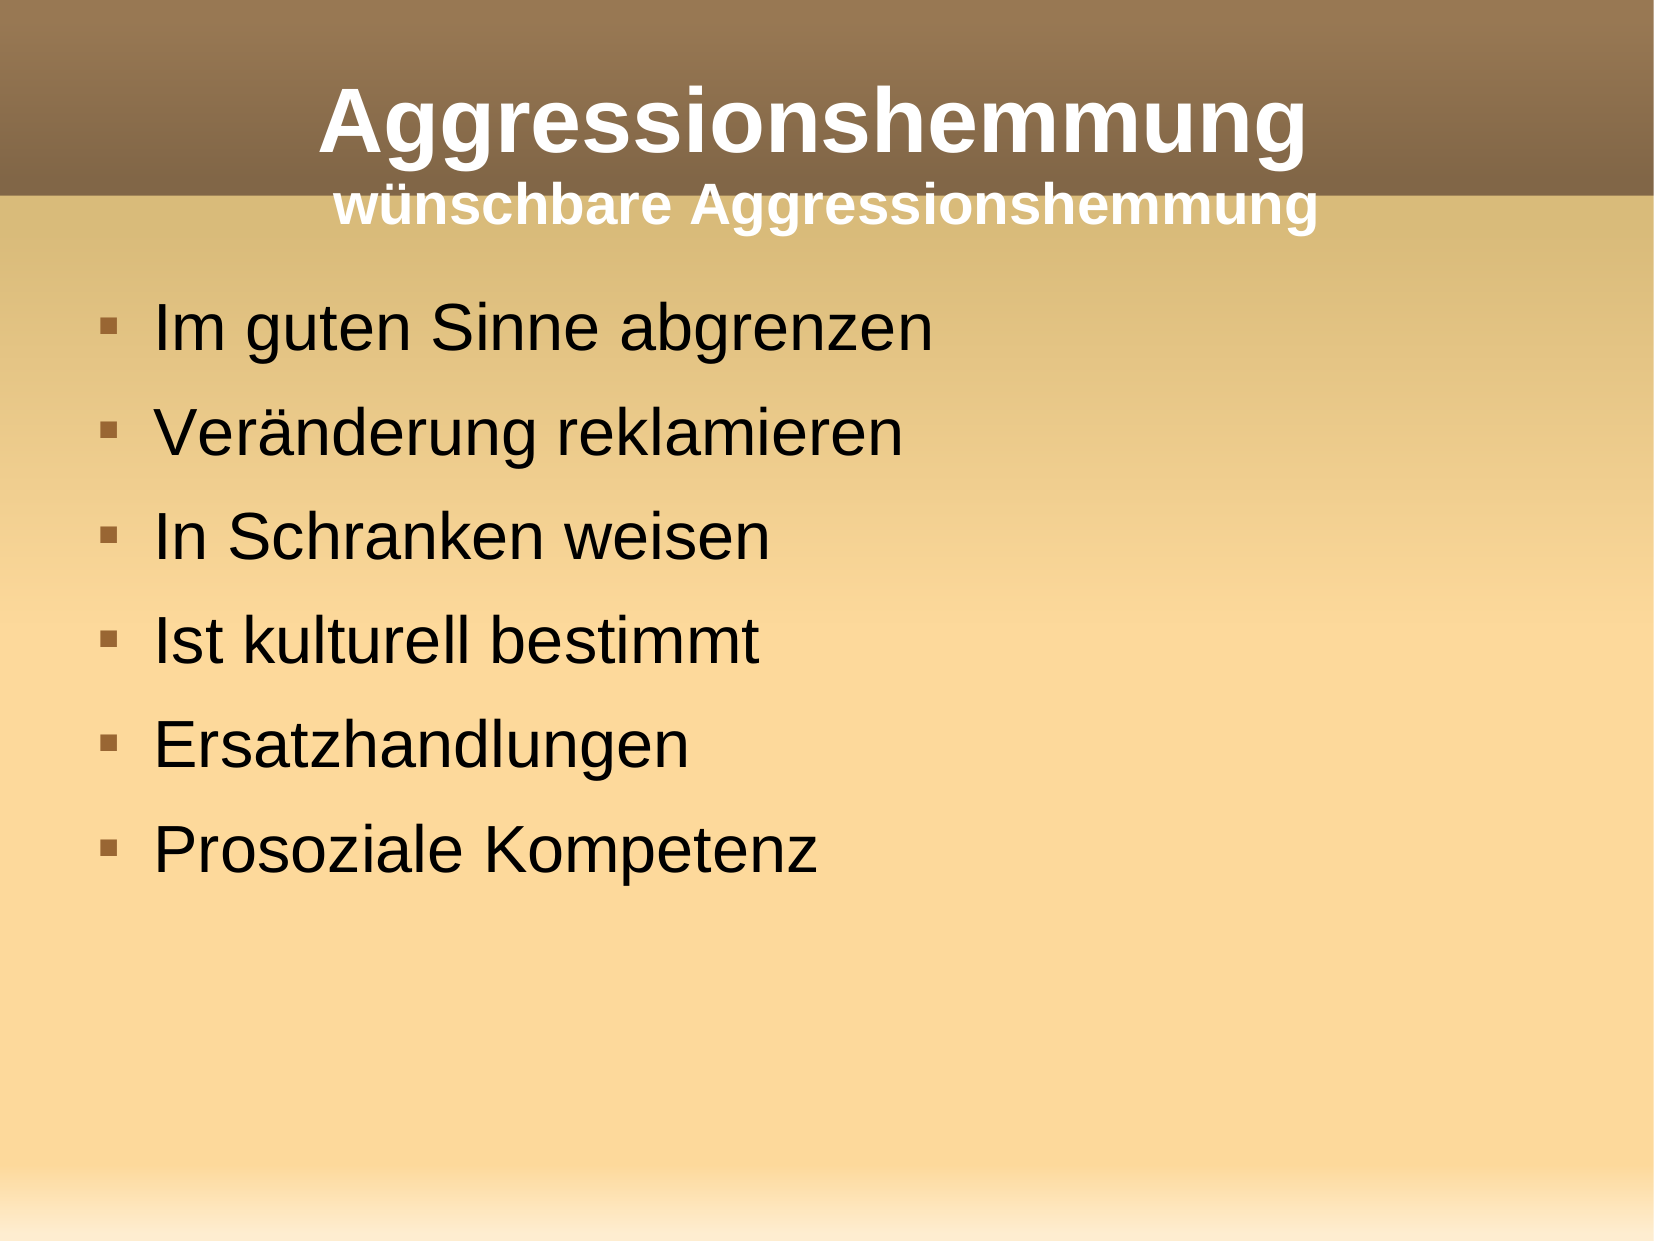

# Aggressionshemmung wünschbare Aggressionshemmung
Im guten Sinne abgrenzen
Veränderung reklamieren
In Schranken weisen
Ist kulturell bestimmt
Ersatzhandlungen
Prosoziale Kompetenz